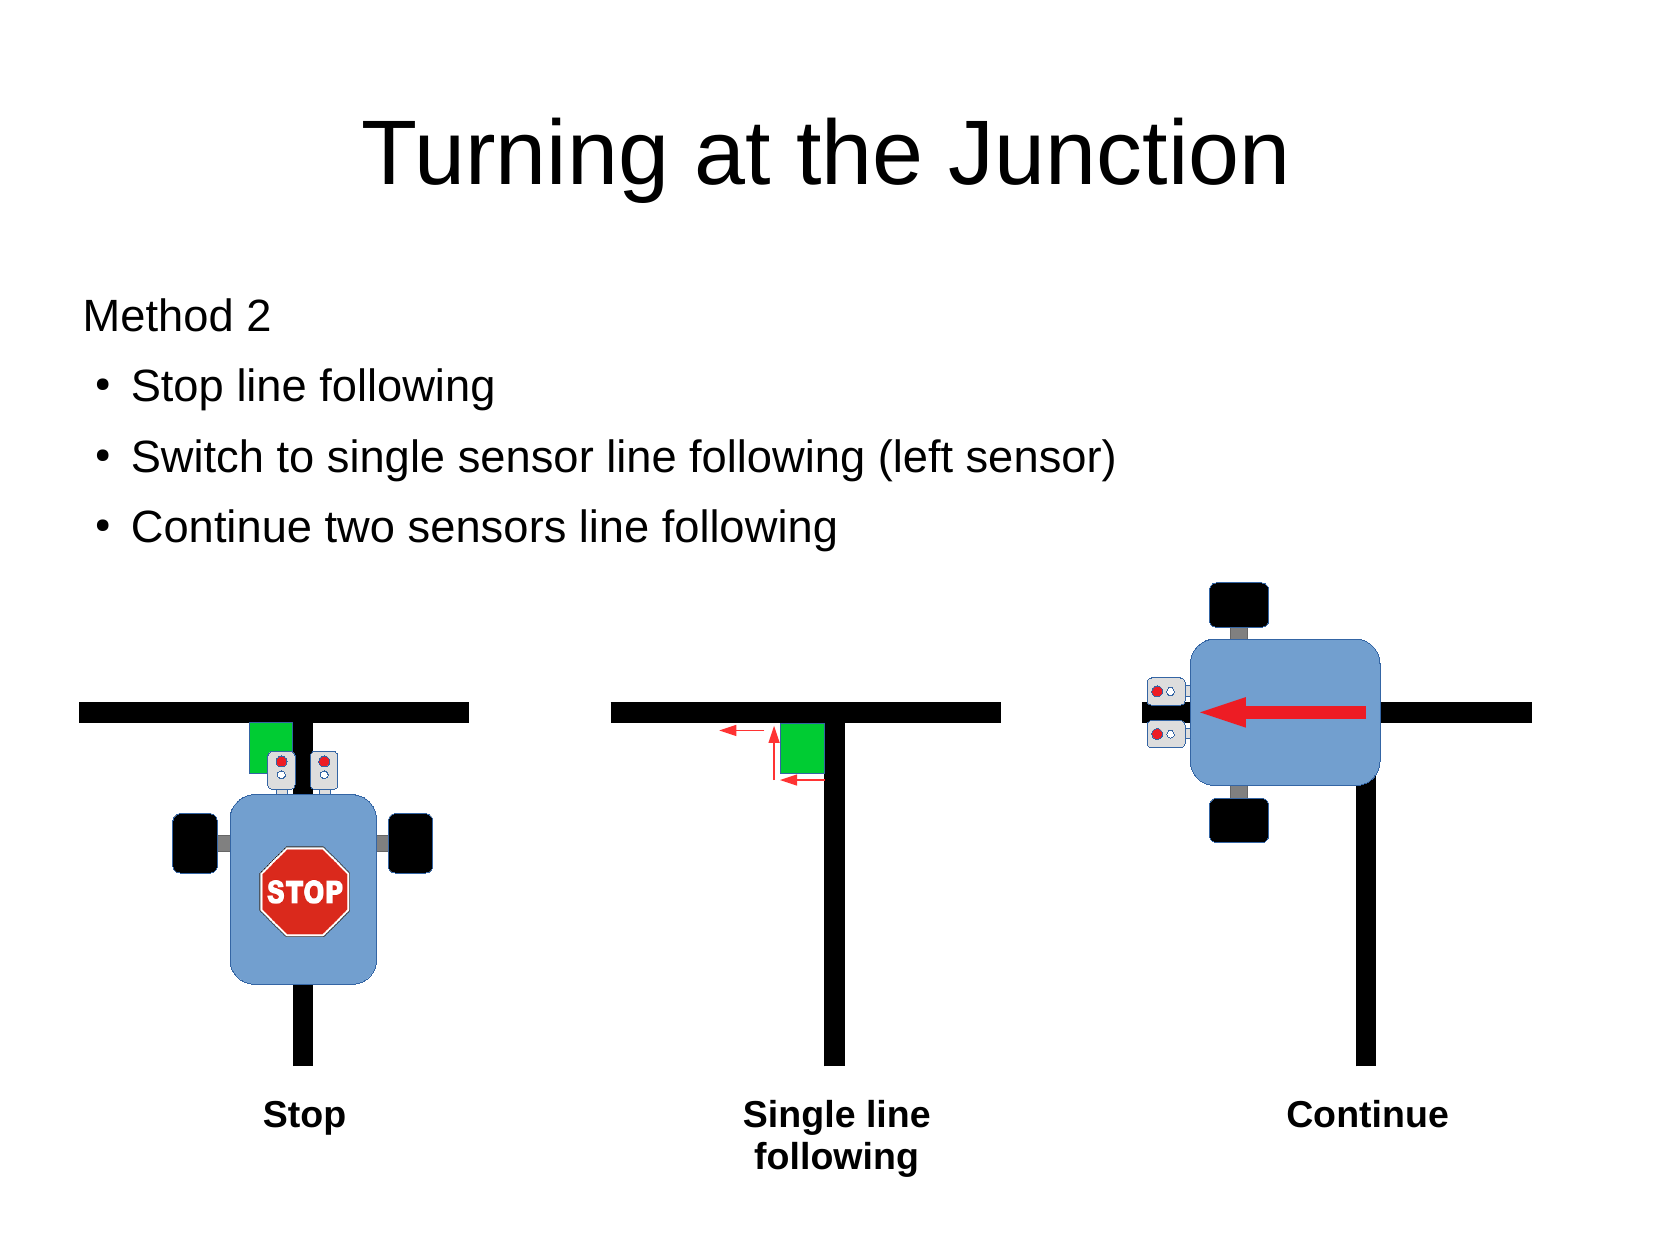

# Turning at the Junction
Method 2
Stop line following
Switch to single sensor line following (left sensor)
Continue two sensors line following
Stop
Single line following
Continue